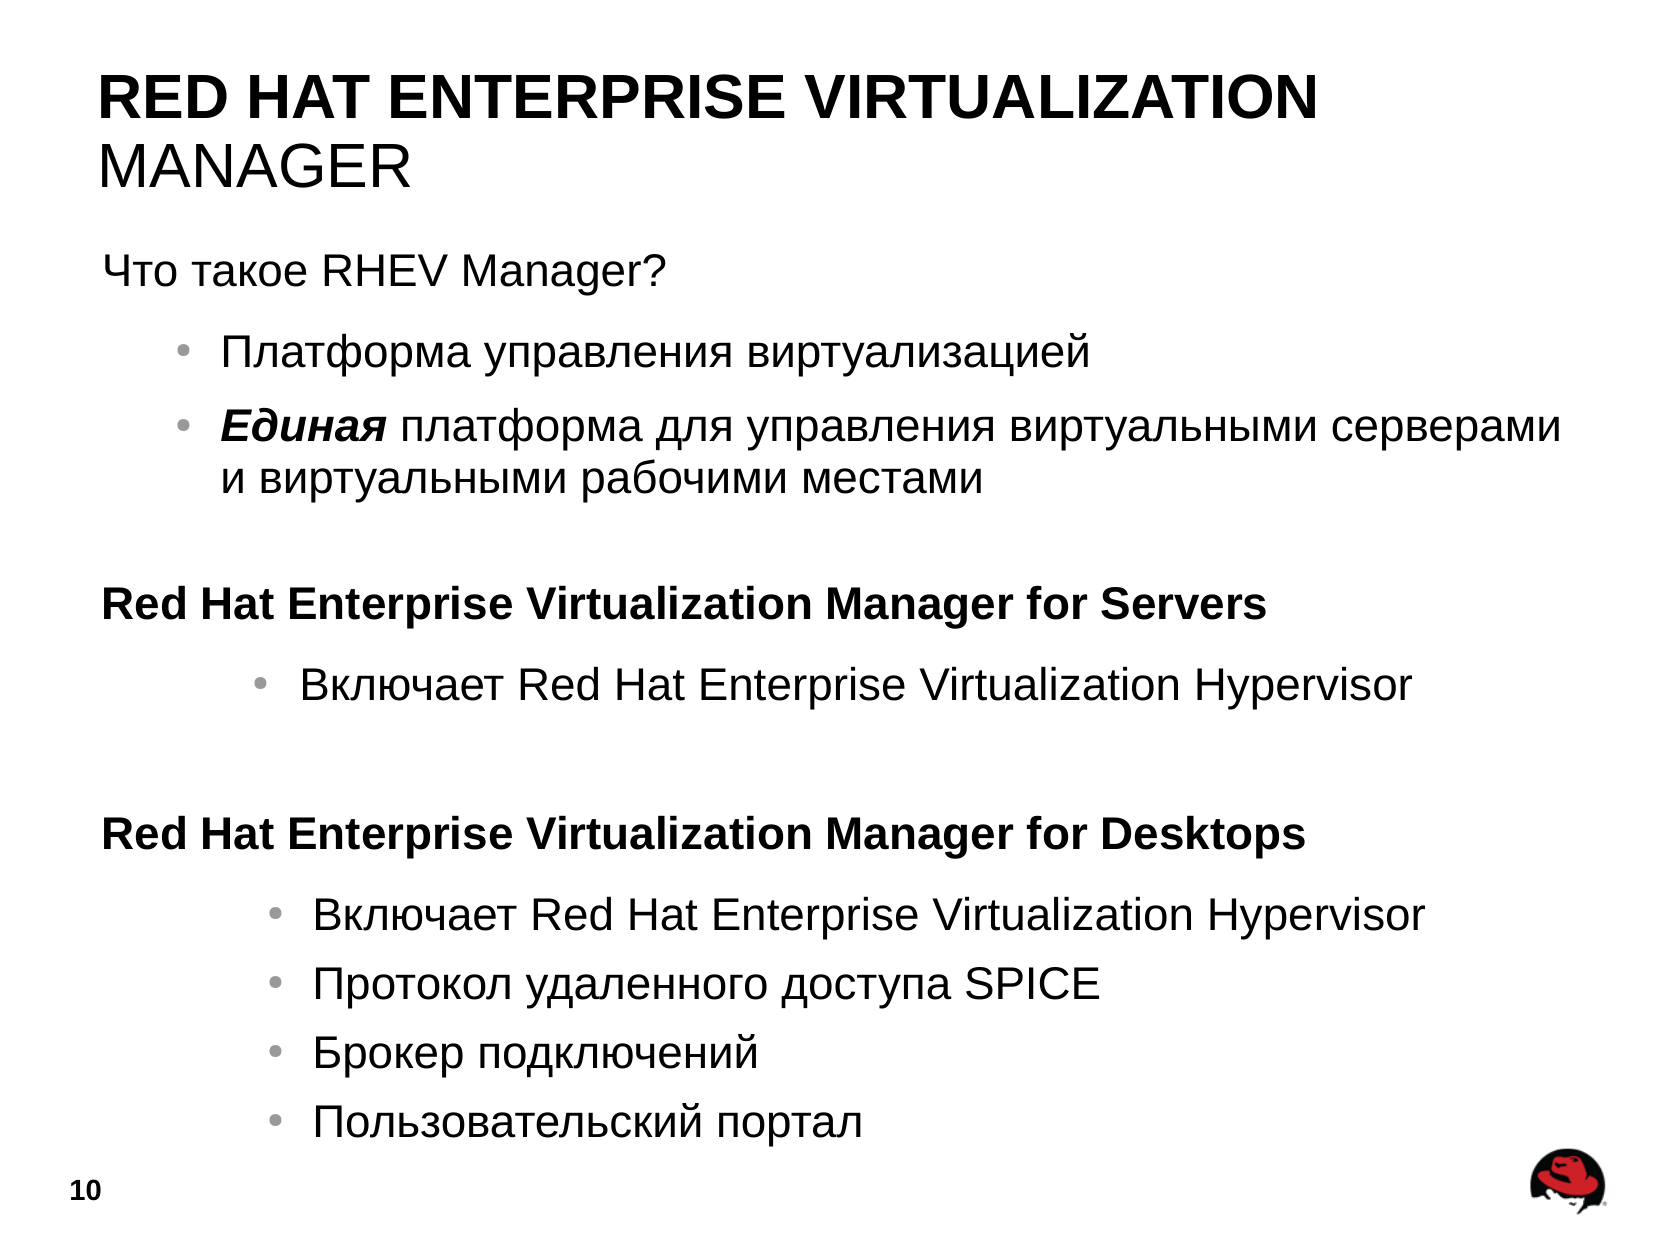

# RED HAT ENTERPRISE VIRTUALIZATION MANAGER
Что такое RHEV Manager?
Платформа управления виртуализацией
Единая платформа для управления виртуальными серверами и виртуальными рабочими местами
Red Hat Enterprise Virtualization Manager for Servers
Включает Red Hat Enterprise Virtualization Hypervisor
Red Hat Enterprise Virtualization Manager for Desktops
Включает Red Hat Enterprise Virtualization Hypervisor
Протокол удаленного доступа SPICE
Брокер подключений
Пользовательский портал